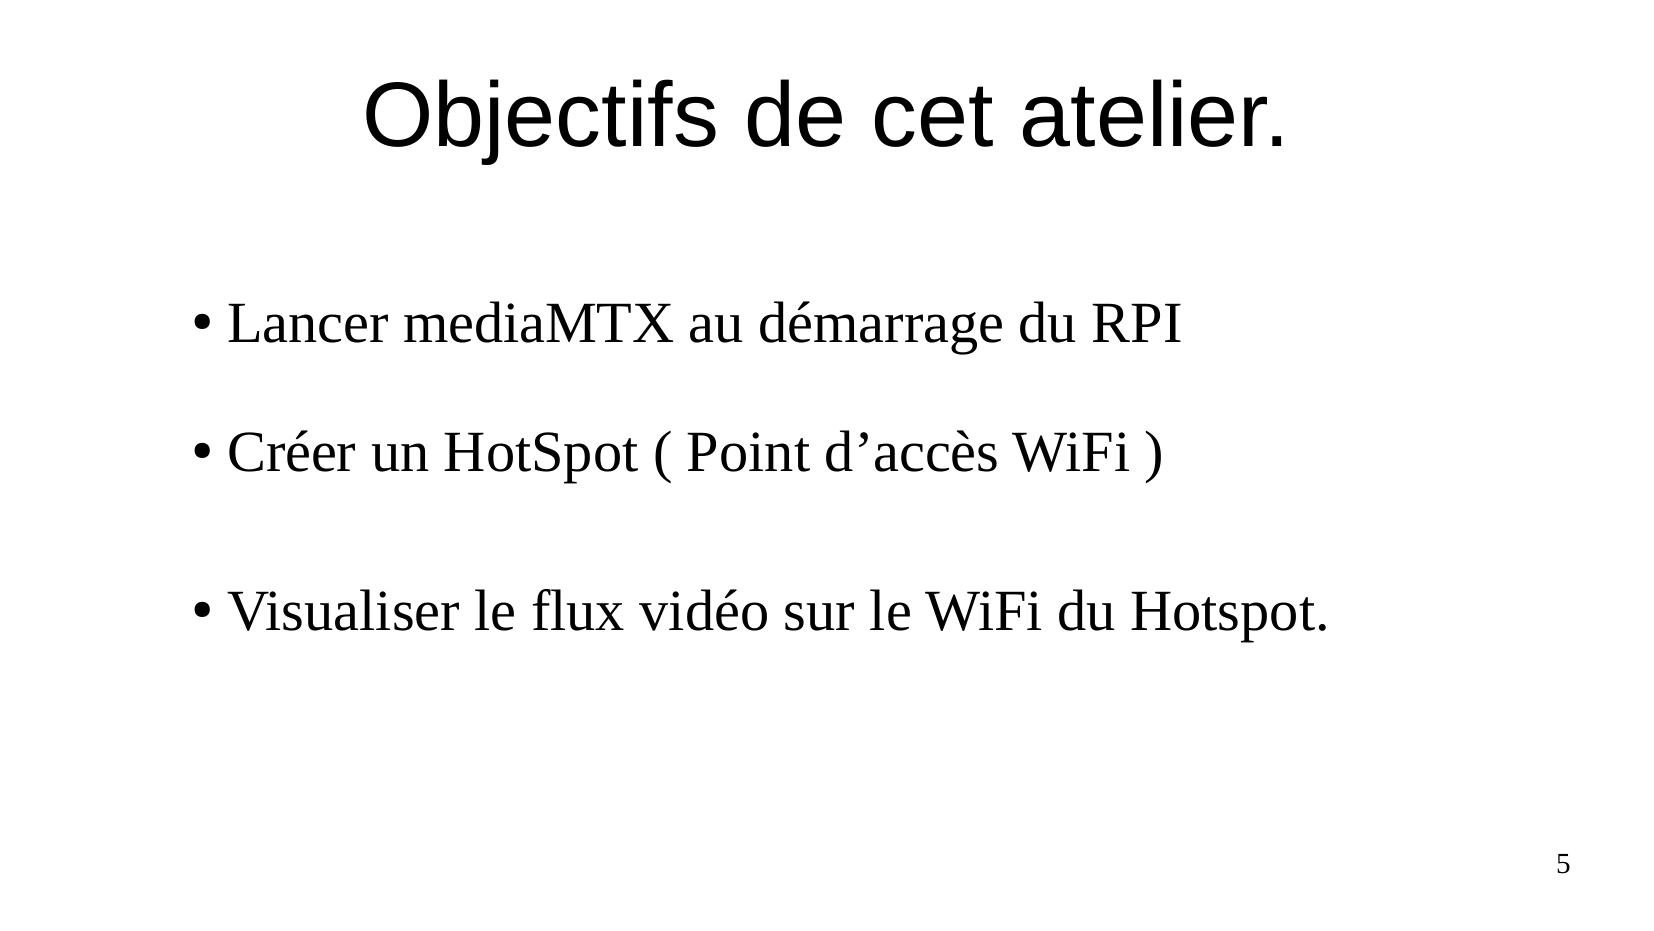

# Objectifs de cet atelier.
Lancer mediaMTX au démarrage du RPI
Créer un HotSpot ( Point d’accès WiFi )
Visualiser le flux vidéo sur le WiFi du Hotspot.
5